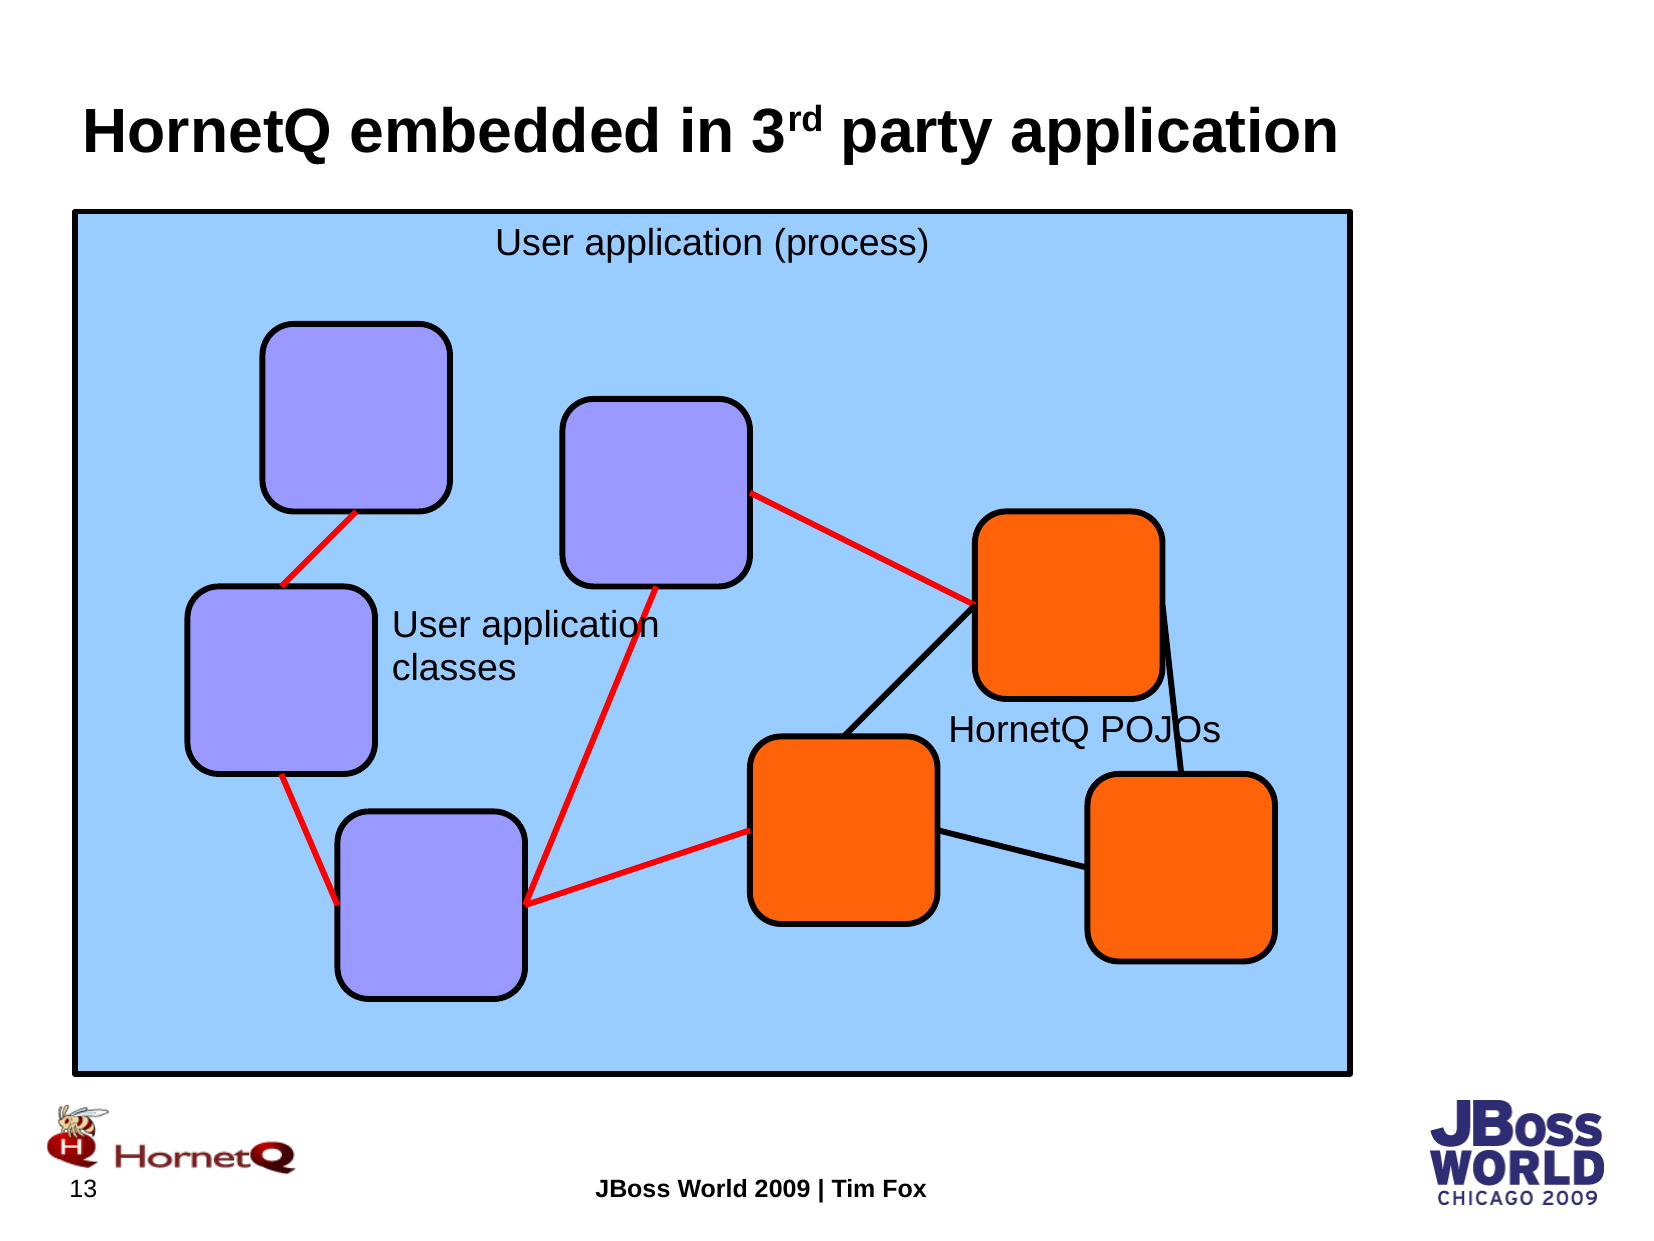

# HornetQ embedded in 3rd party application
User application (process)
User application
classes
HornetQ POJOs